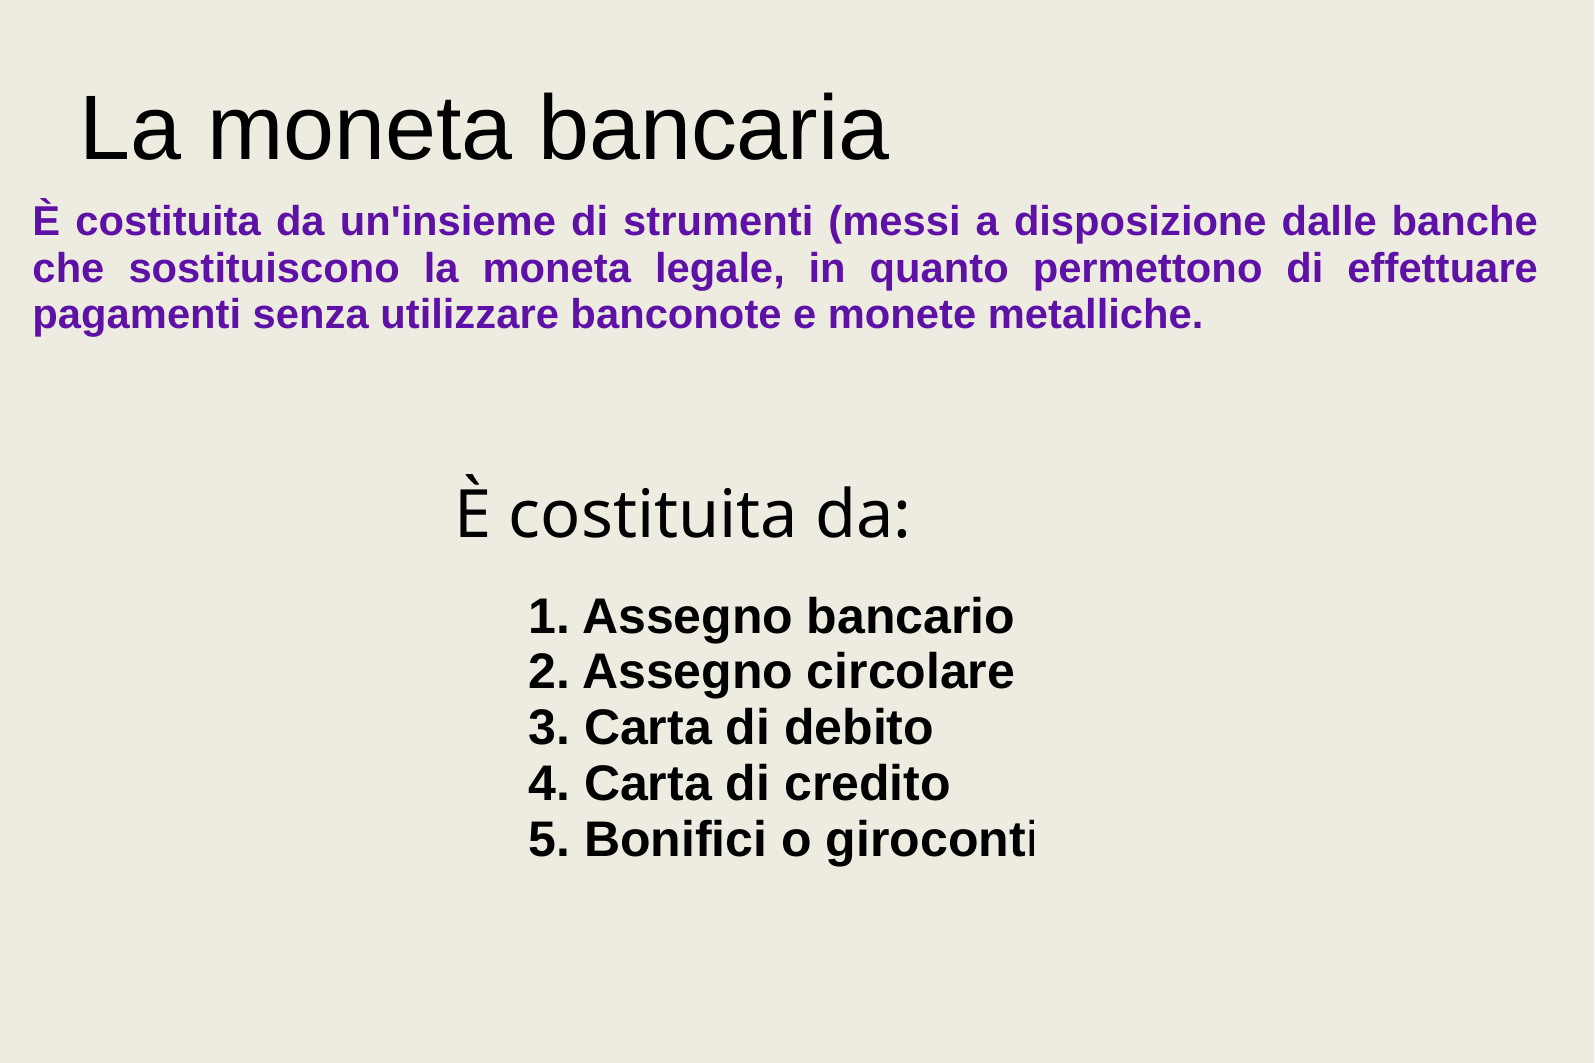

# La moneta bancaria
È costituita da un'insieme di strumenti (messi a disposizione dalle banche che sostituiscono la moneta legale, in quanto permettono di effettuare pagamenti senza utilizzare banconote e monete metalliche.
È costituita da:
1. Assegno bancario
2. Assegno circolare
3. Carta di debito
4. Carta di credito
5. Bonifici o giroconti